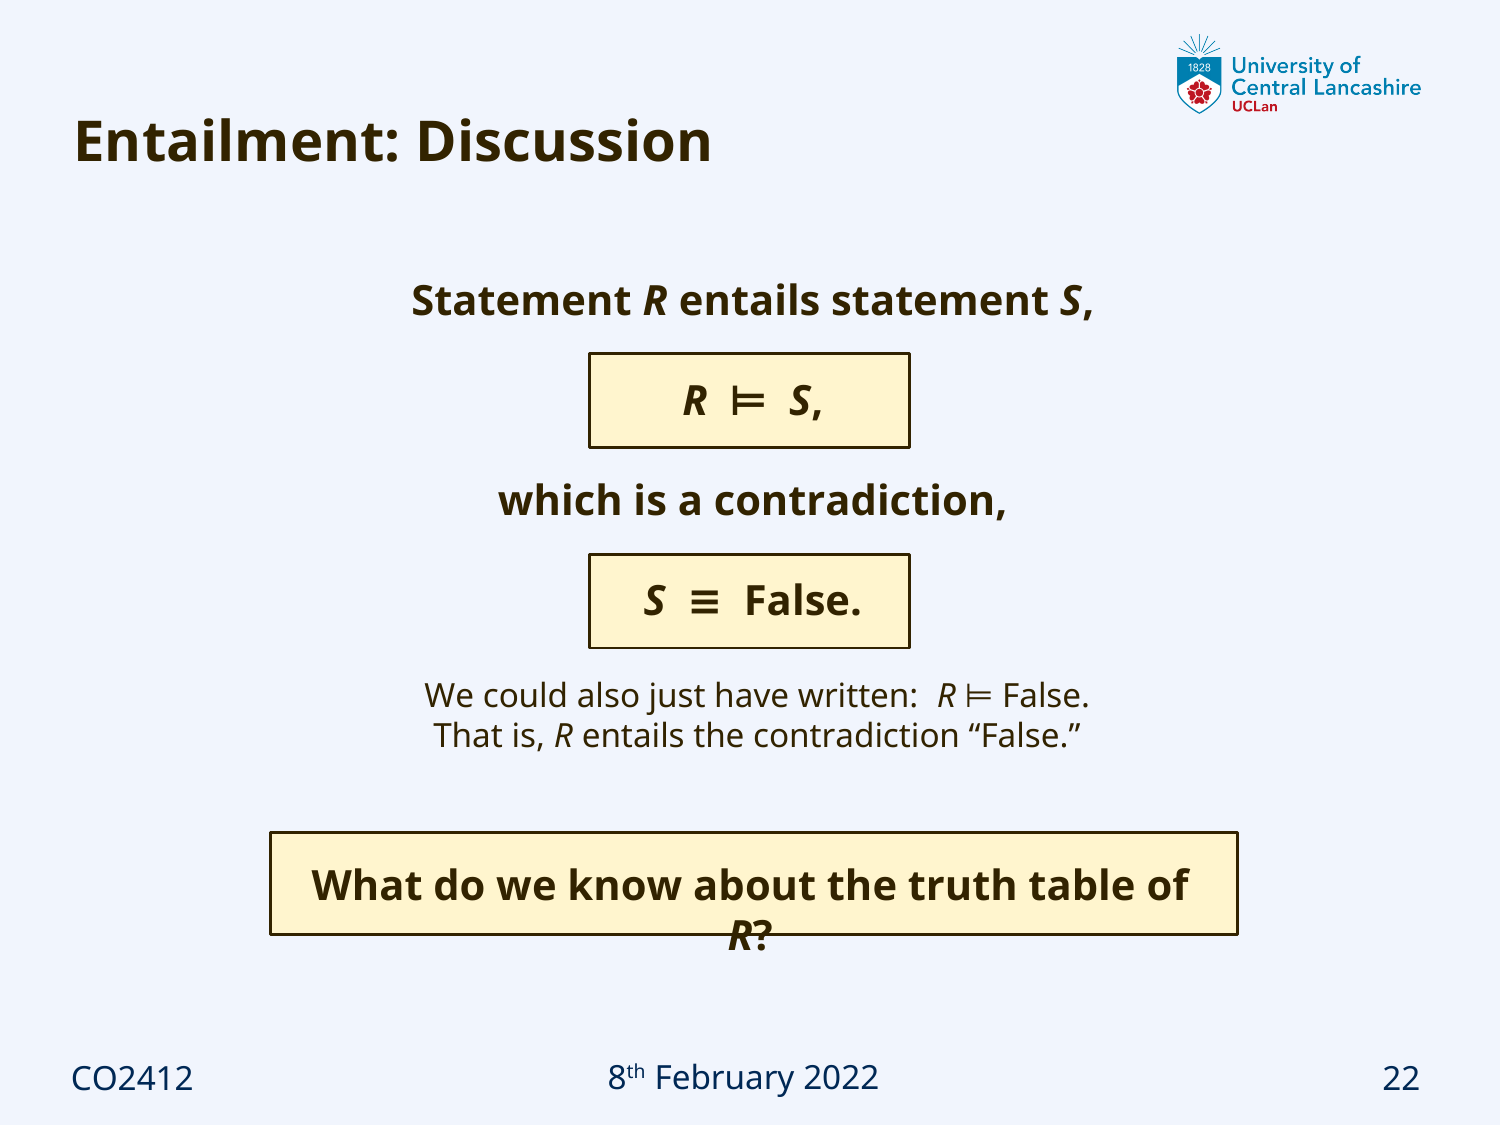

# Entailment: Discussion
Statement R entails statement S,
R ⊨ S,
which is a contradiction,
S ≡ False.
We could also just have written: R ⊨ False.
That is, R entails the contradiction “False.”
What do we know about the truth table of R?